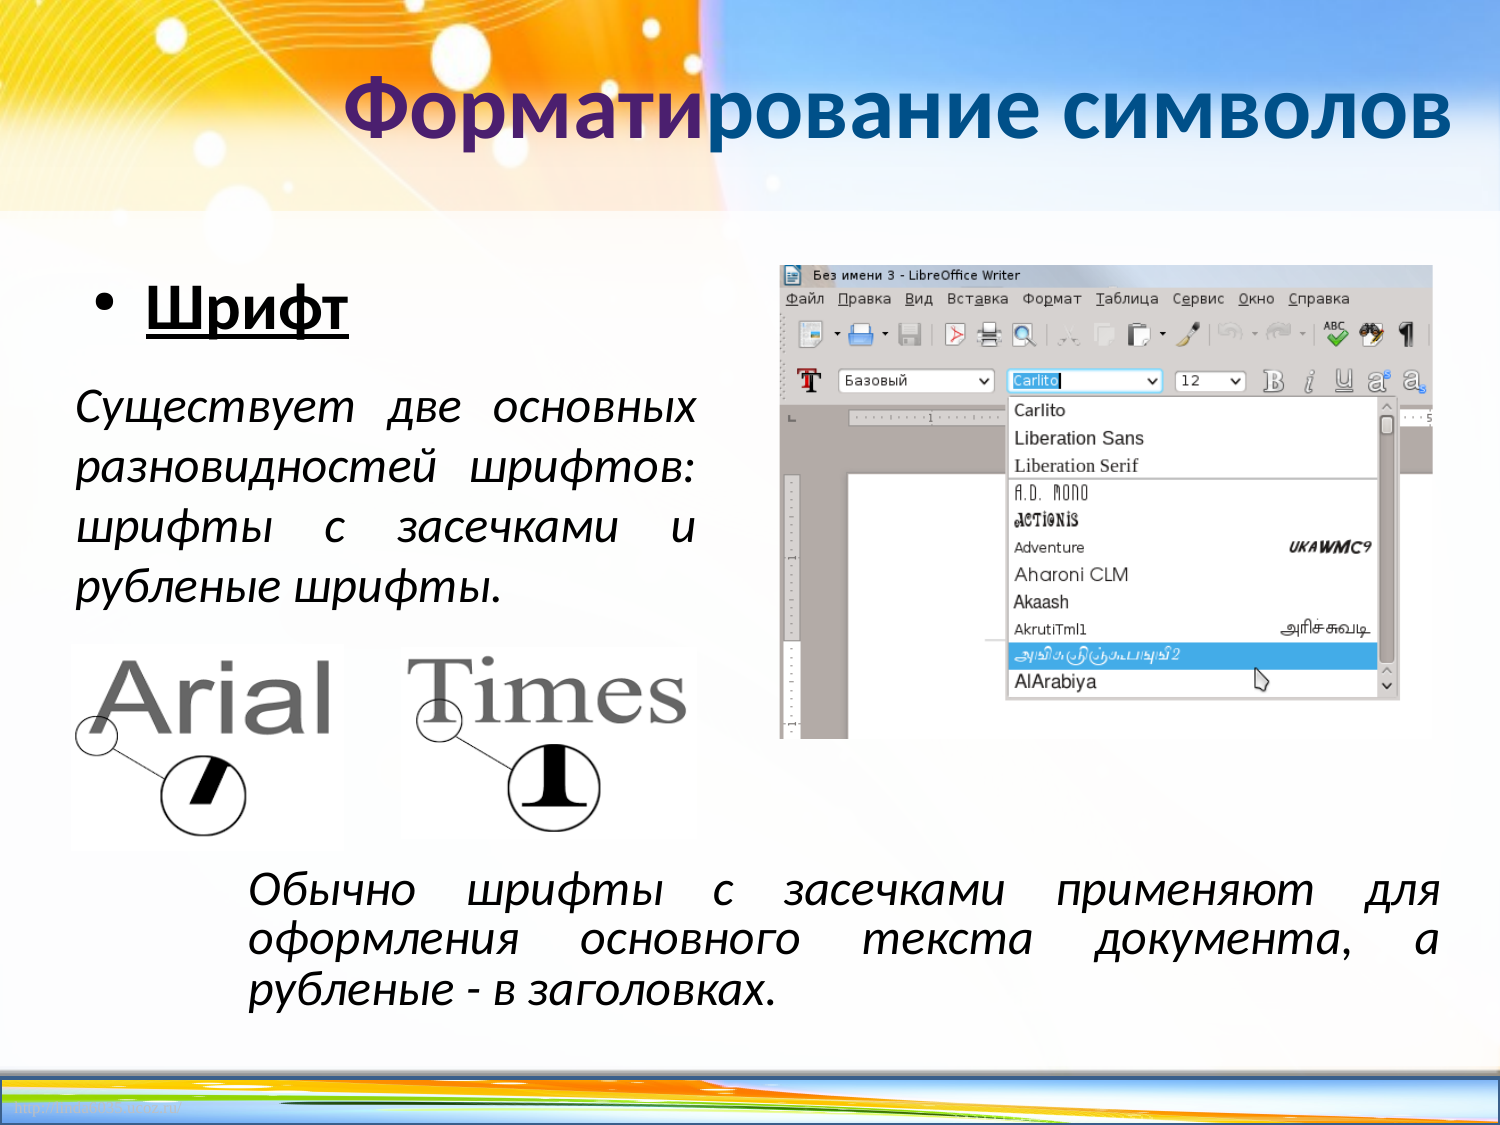

Форматирование символов
# Шрифт
Существует две основных разновидностей шрифтов: шрифты с засечками и рубленые шрифты.
Обычно шрифты с засечками применяют для оформления основного текста документа, а рубленые - в заголовках.